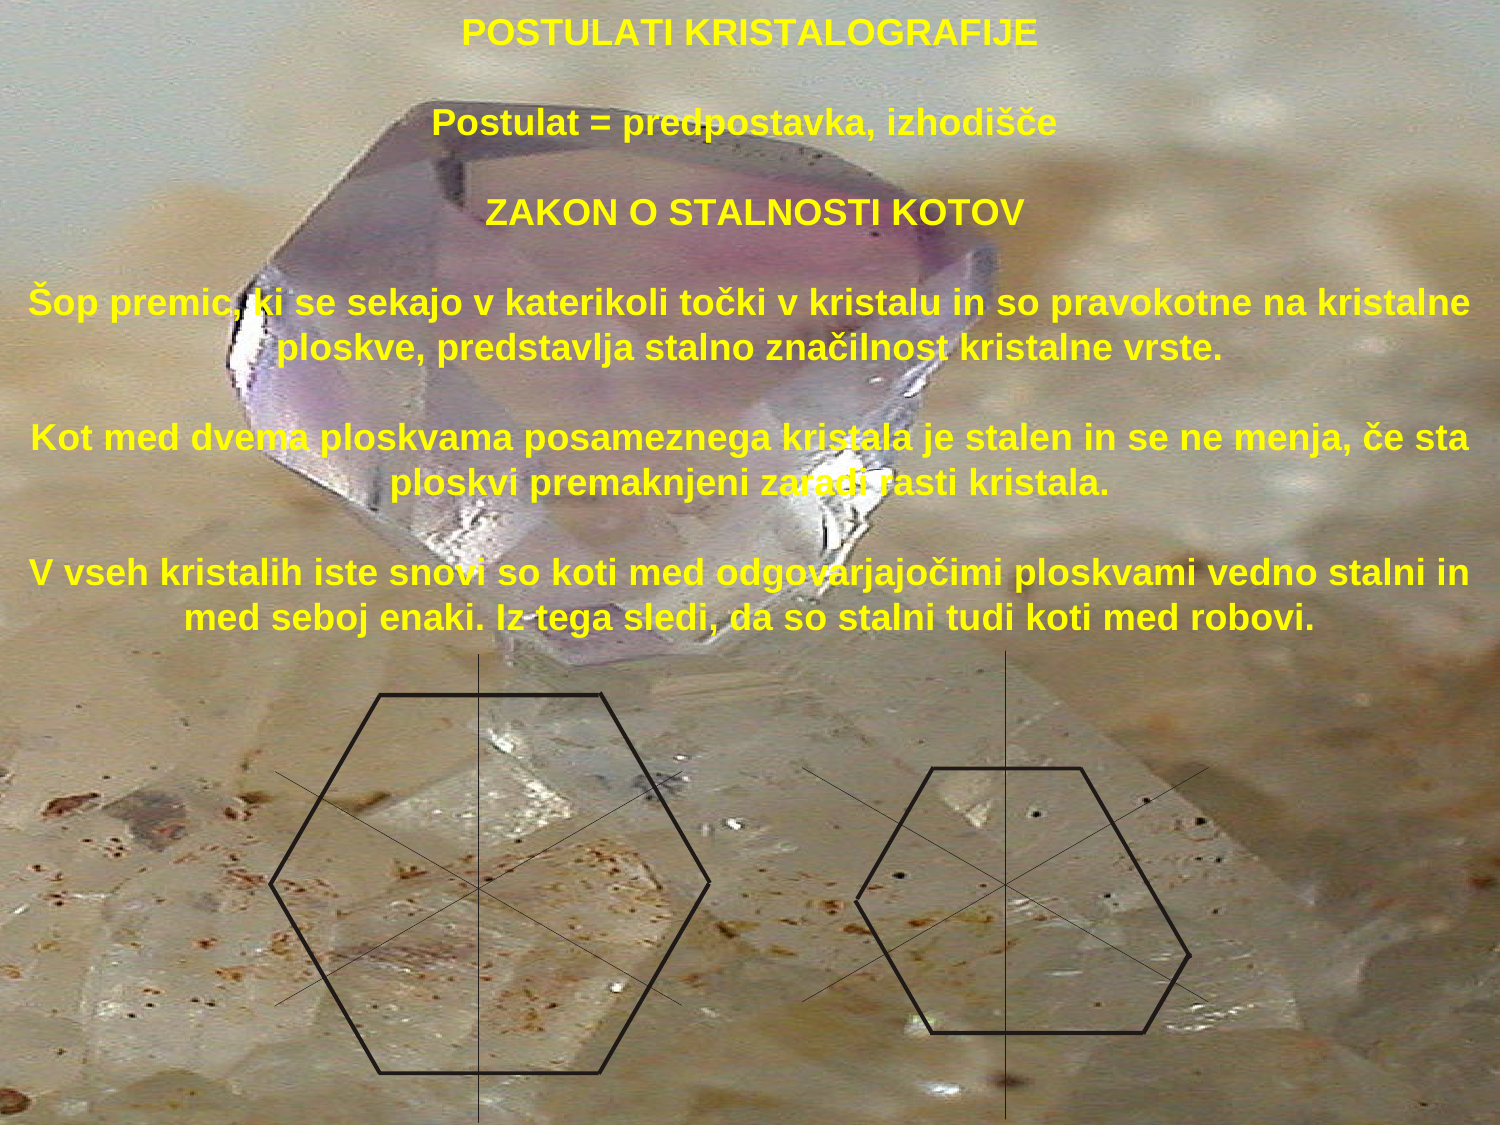

POSTULATI KRISTALOGRAFIJE
Postulat = predpostavka, izhodišče
 ZAKON O STALNOSTI KOTOV
Šop premic, ki se sekajo v katerikoli točki v kristalu in so pravokotne na kristalne ploskve, predstavlja stalno značilnost kristalne vrste.
Kot med dvema ploskvama posameznega kristala je stalen in se ne menja, če sta ploskvi premaknjeni zaradi rasti kristala.
V vseh kristalih iste snovi so koti med odgovarjajočimi ploskvami vedno stalni in med seboj enaki. Iz tega sledi, da so stalni tudi koti med robovi.